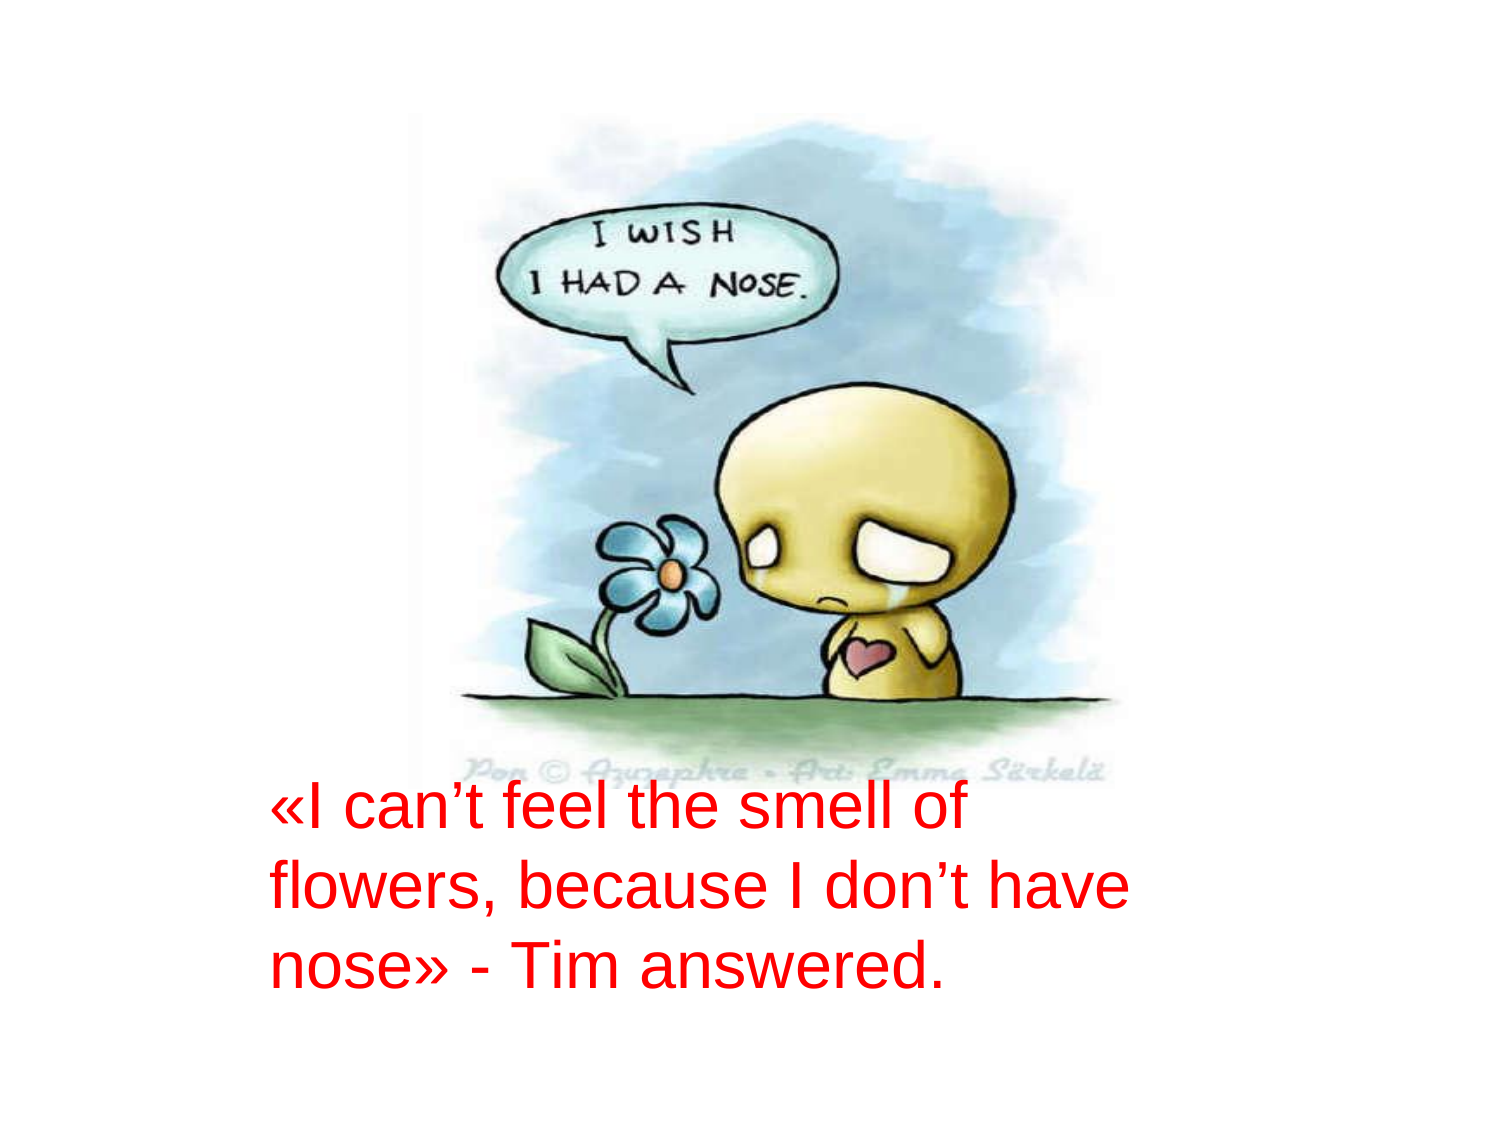

# «I can’t feel the smell of flowers, because I don’t have nose» - Tim answered.